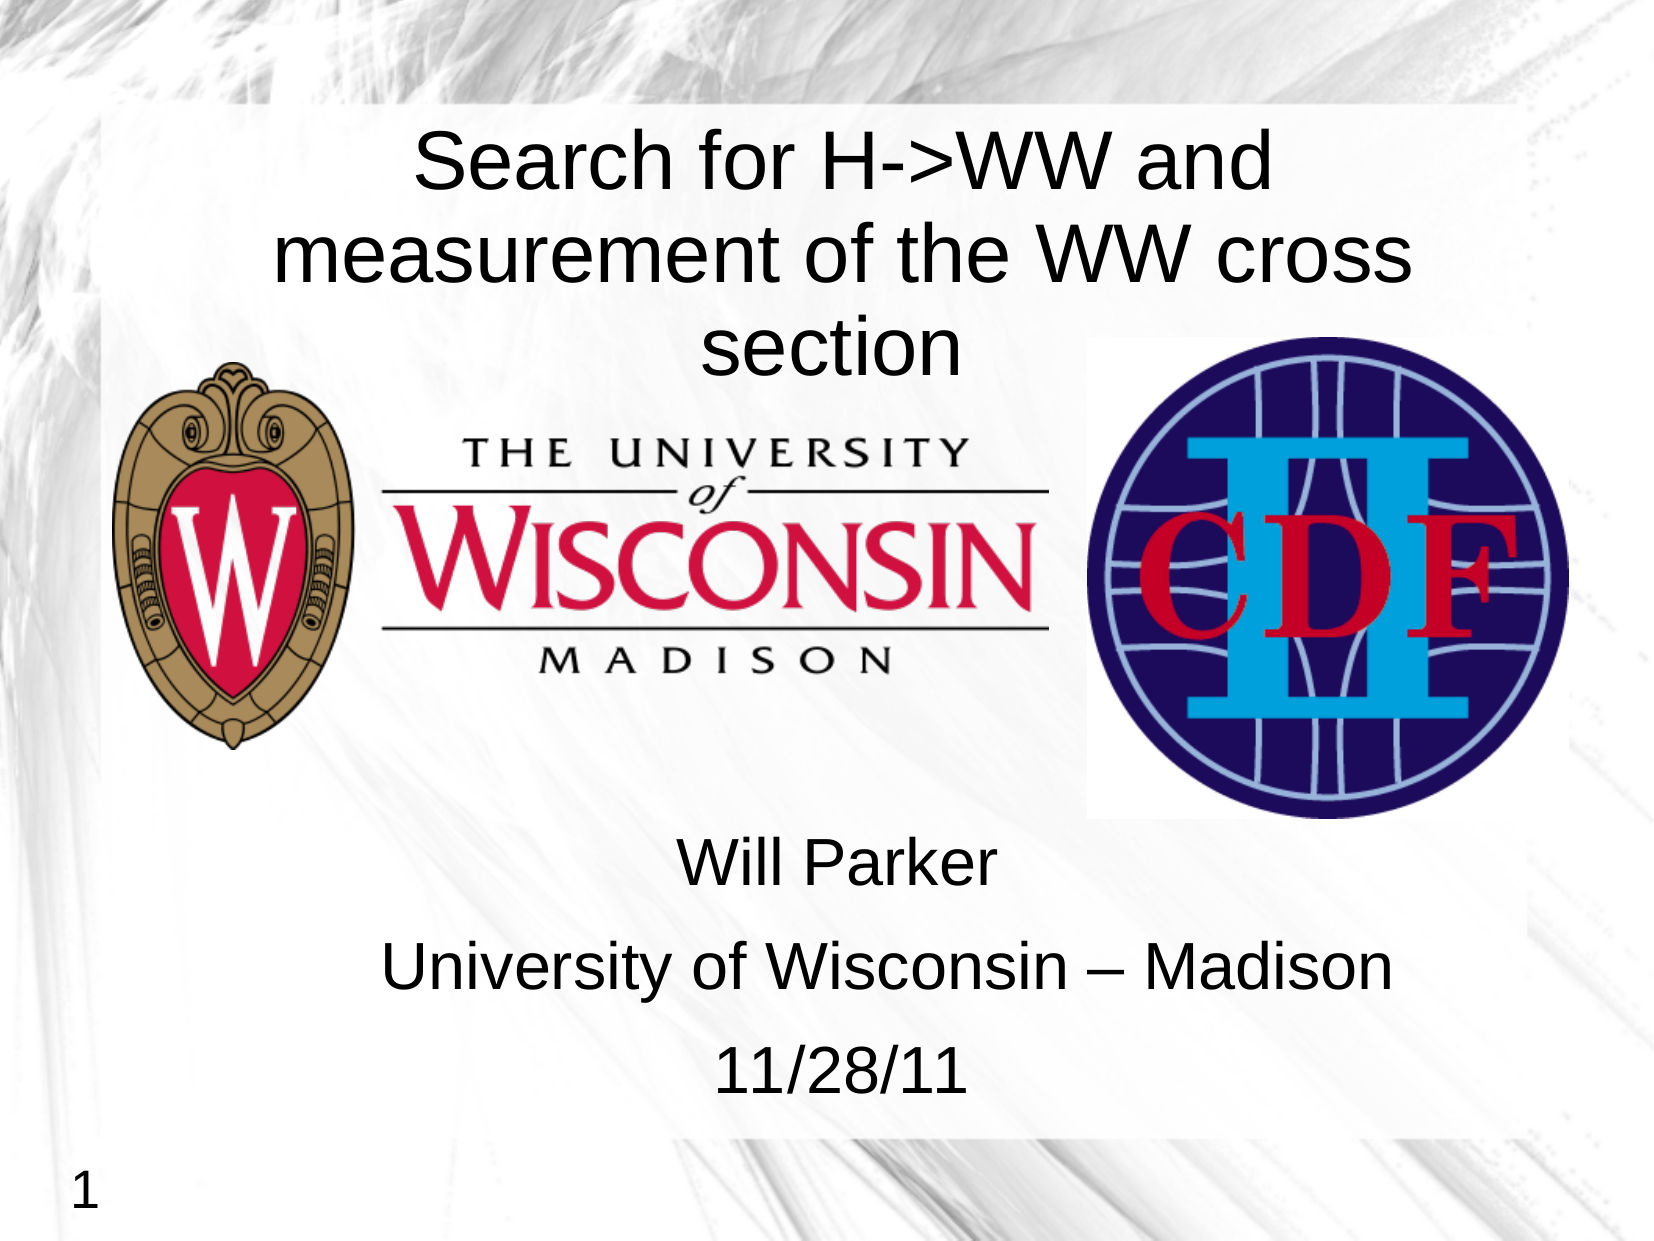

# Search for H->WW and measurement of the WW cross section
 Will Parker
University of Wisconsin – Madison
 11/28/11
1